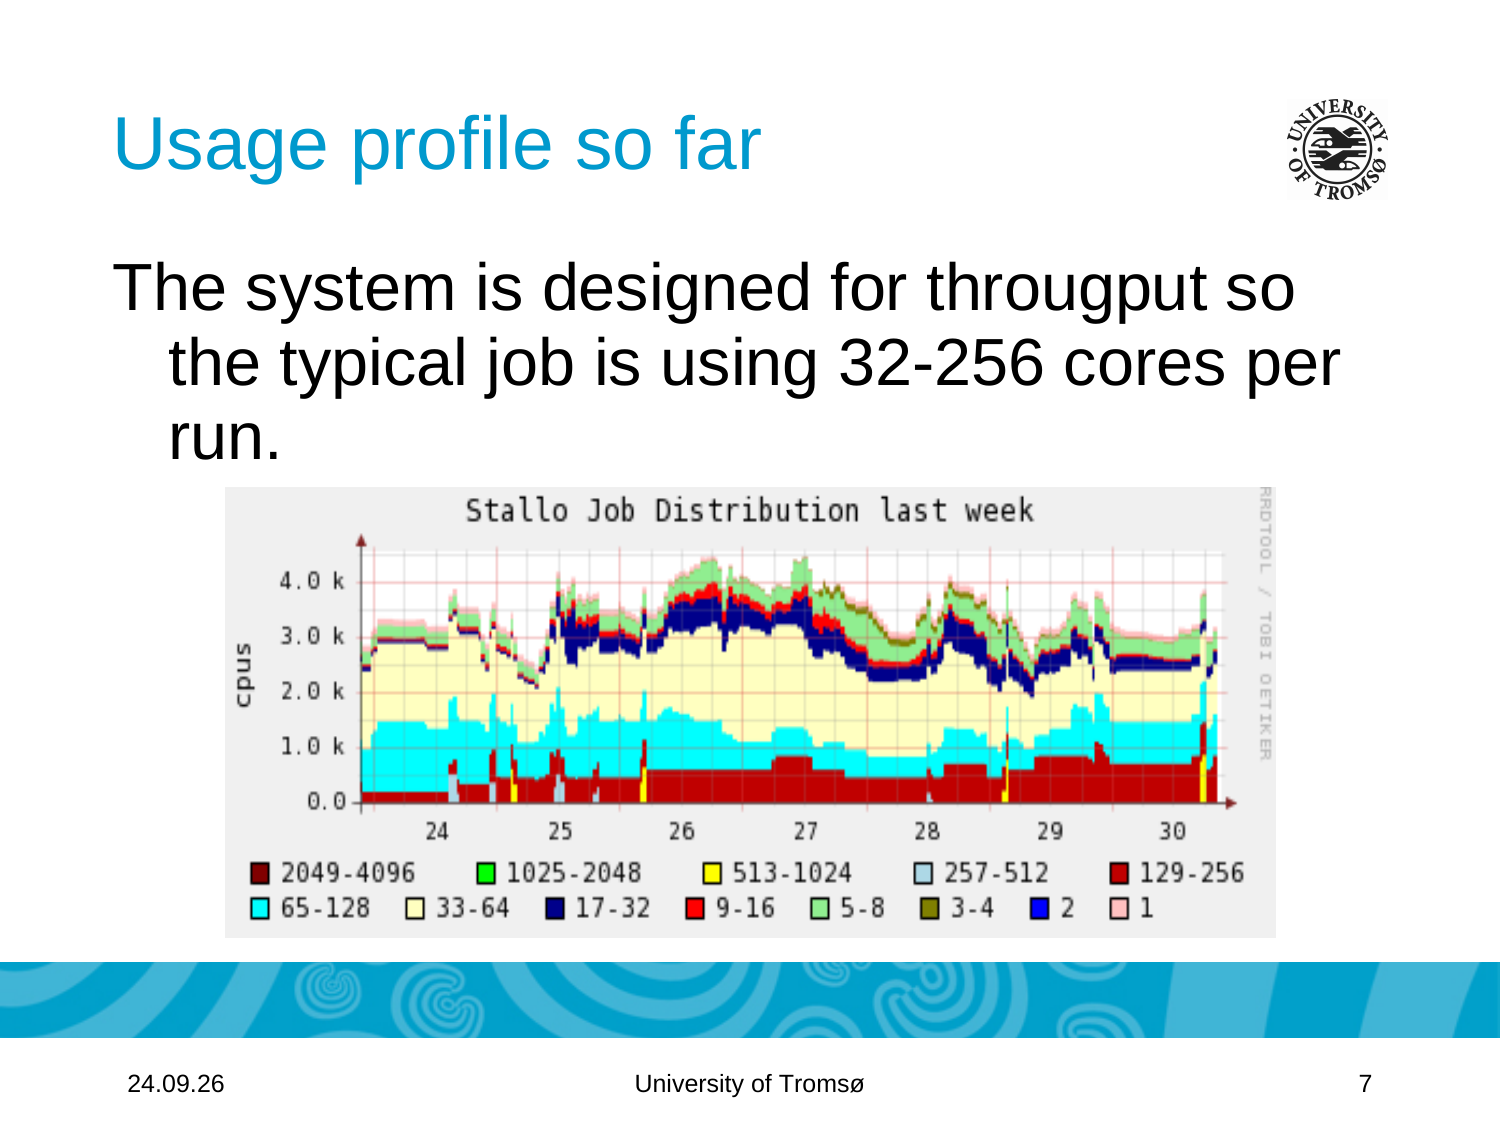

# Usage profile so far
The system is designed for througput so the typical job is using 32-256 cores per run.